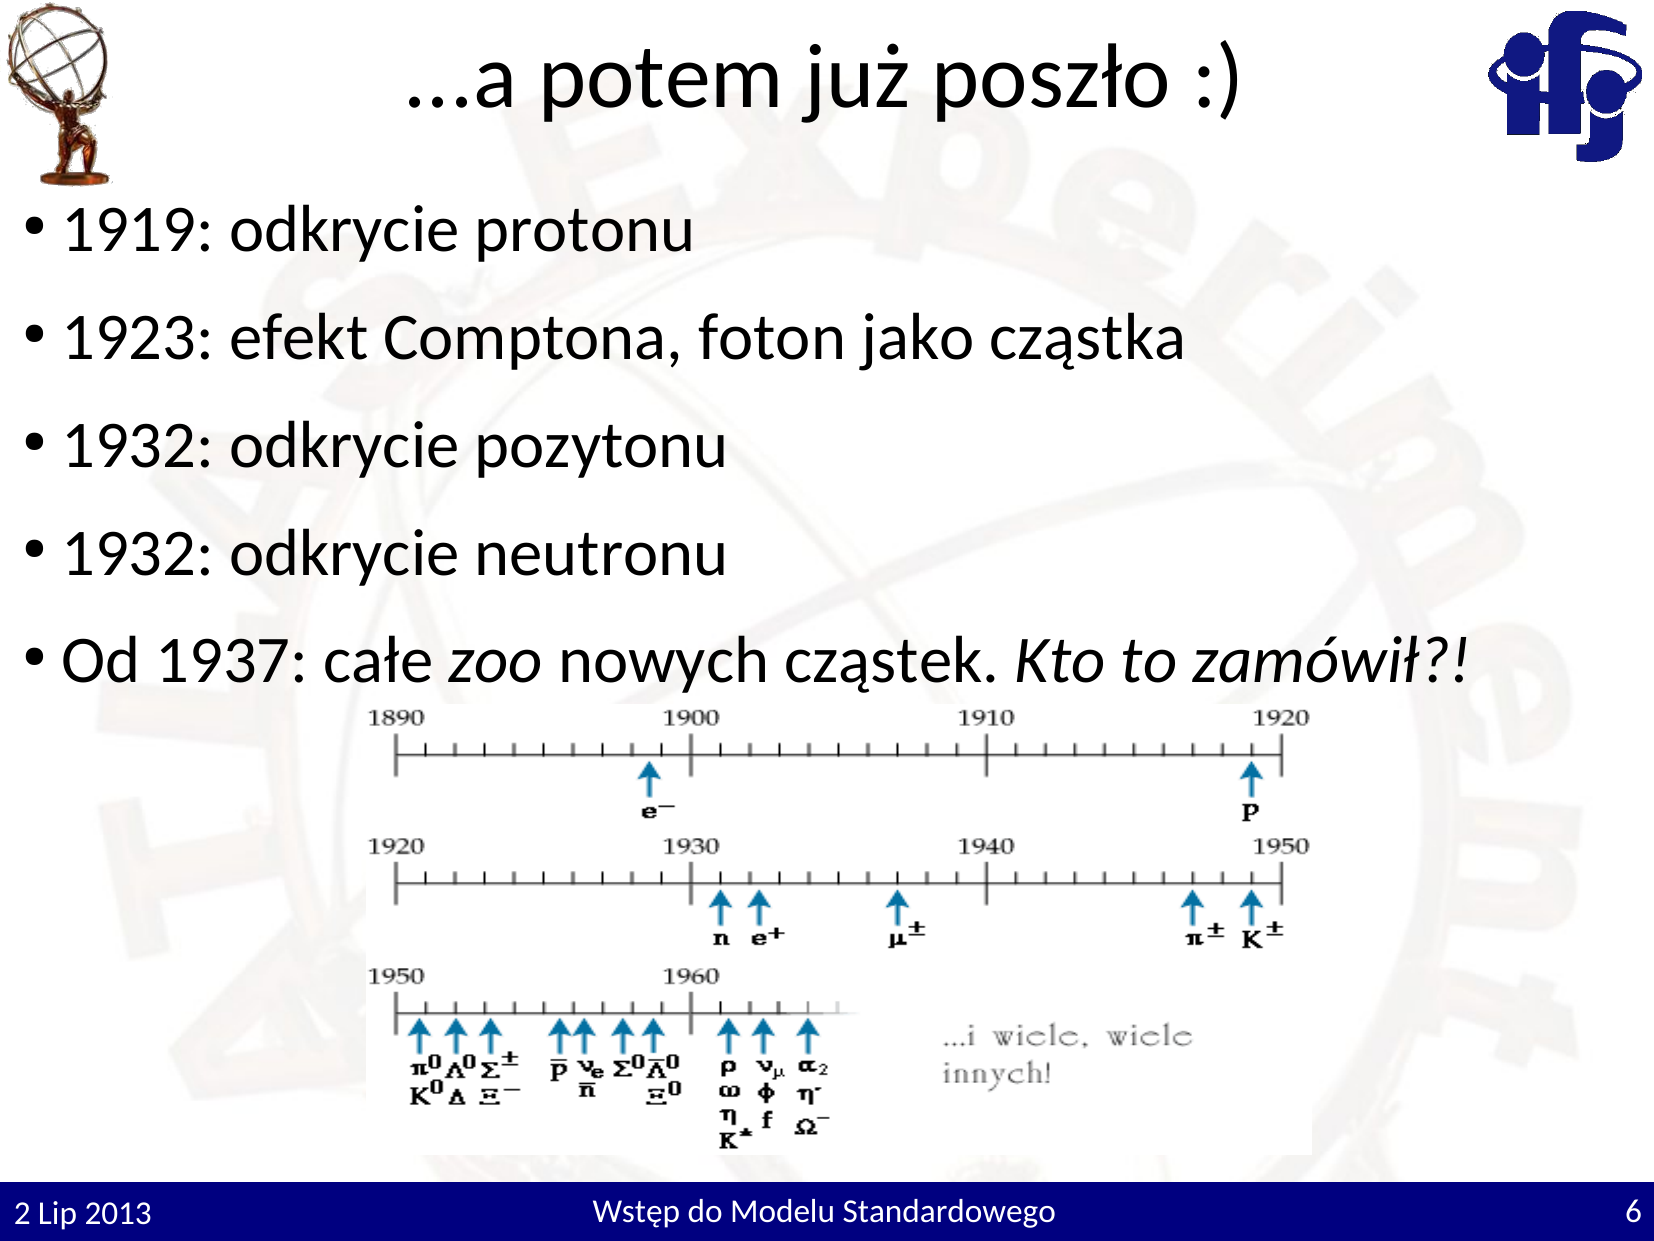

# ...a potem już poszło :)
 1919: odkrycie protonu
 1923: efekt Comptona, foton jako cząstka
 1932: odkrycie pozytonu
 1932: odkrycie neutronu
 Od 1937: całe zoo nowych cząstek. Kto to zamówił?!
Wstęp do Modelu Standardowego
6
2 Lip 2013